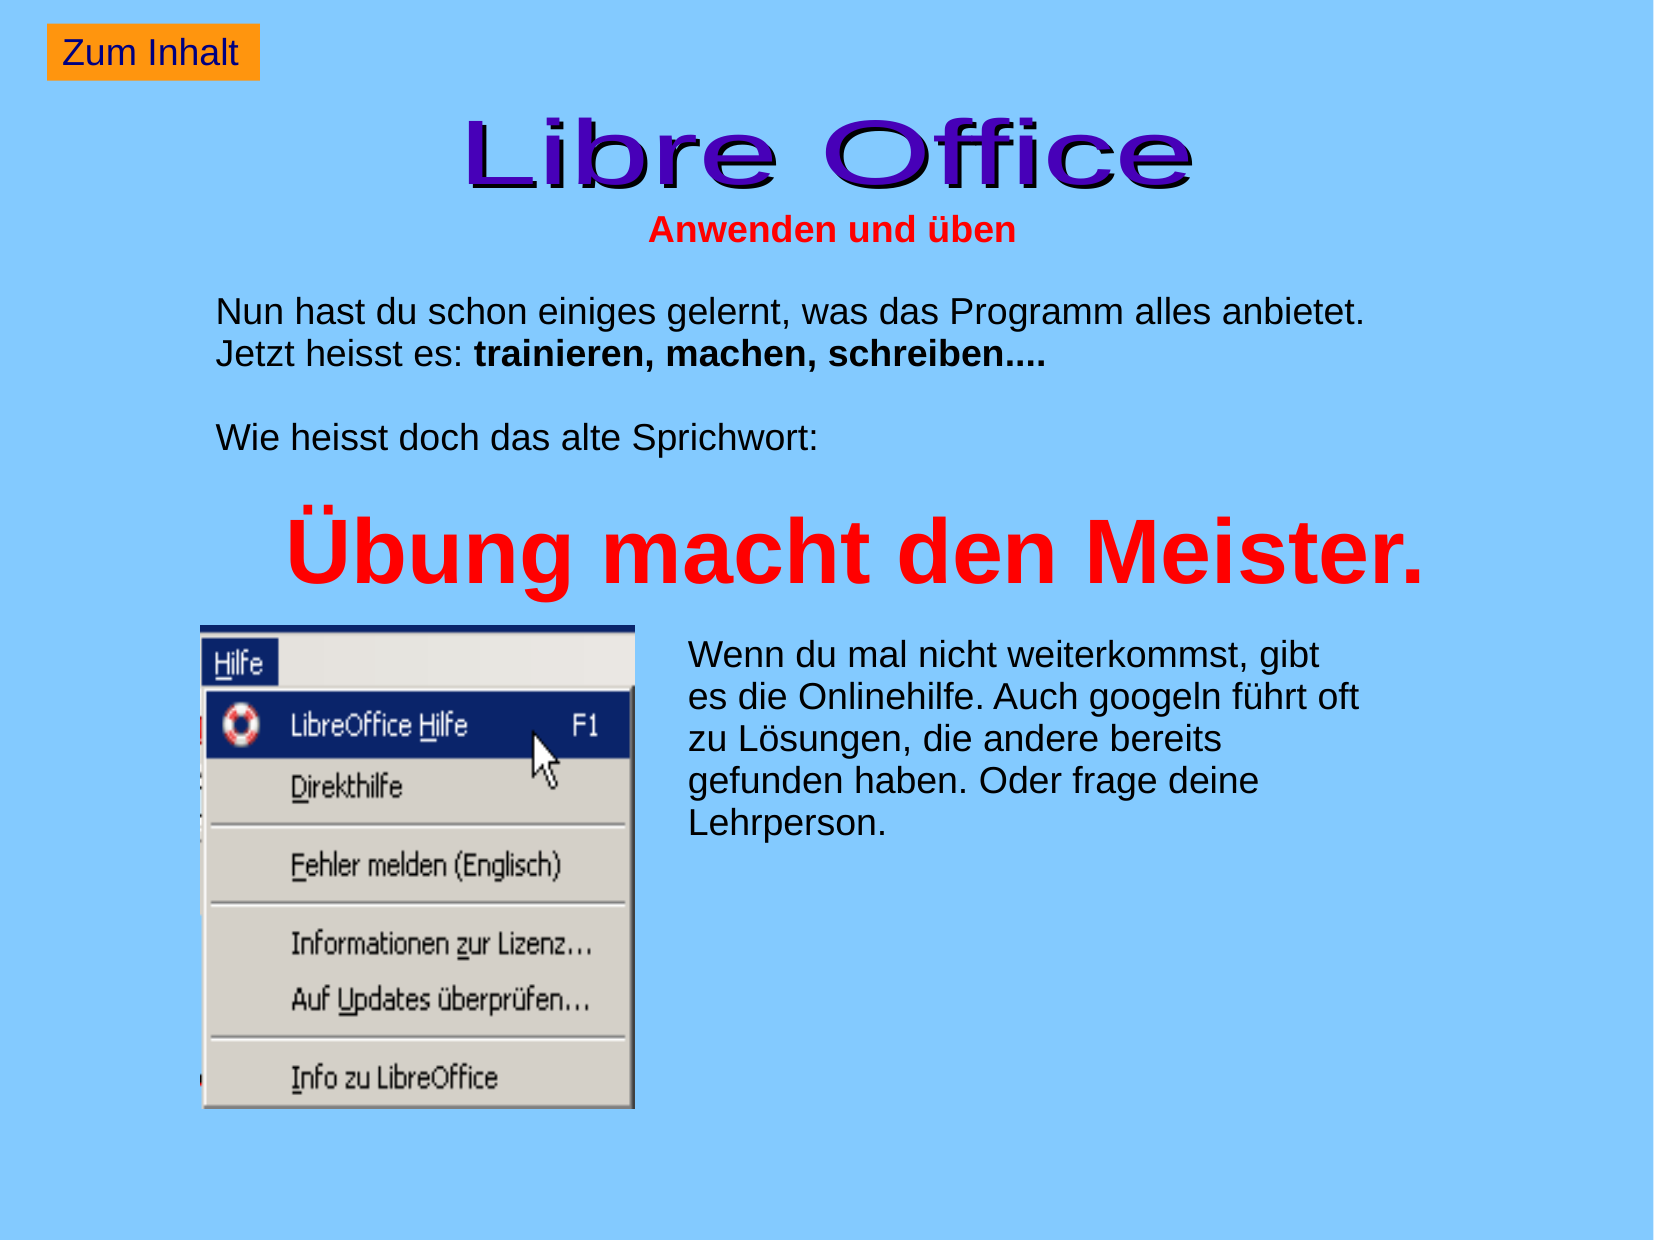

Zum Inhalt
# Libre Office
Anwenden und üben
Nun hast du schon einiges gelernt, was das Programm alles anbietet.
Jetzt heisst es: trainieren, machen, schreiben....
Wie heisst doch das alte Sprichwort:
Übung macht den Meister.
Wenn du mal nicht weiterkommst, gibt es die Onlinehilfe. Auch googeln führt oft zu Lösungen, die andere bereits gefunden haben. Oder frage deine Lehrperson.